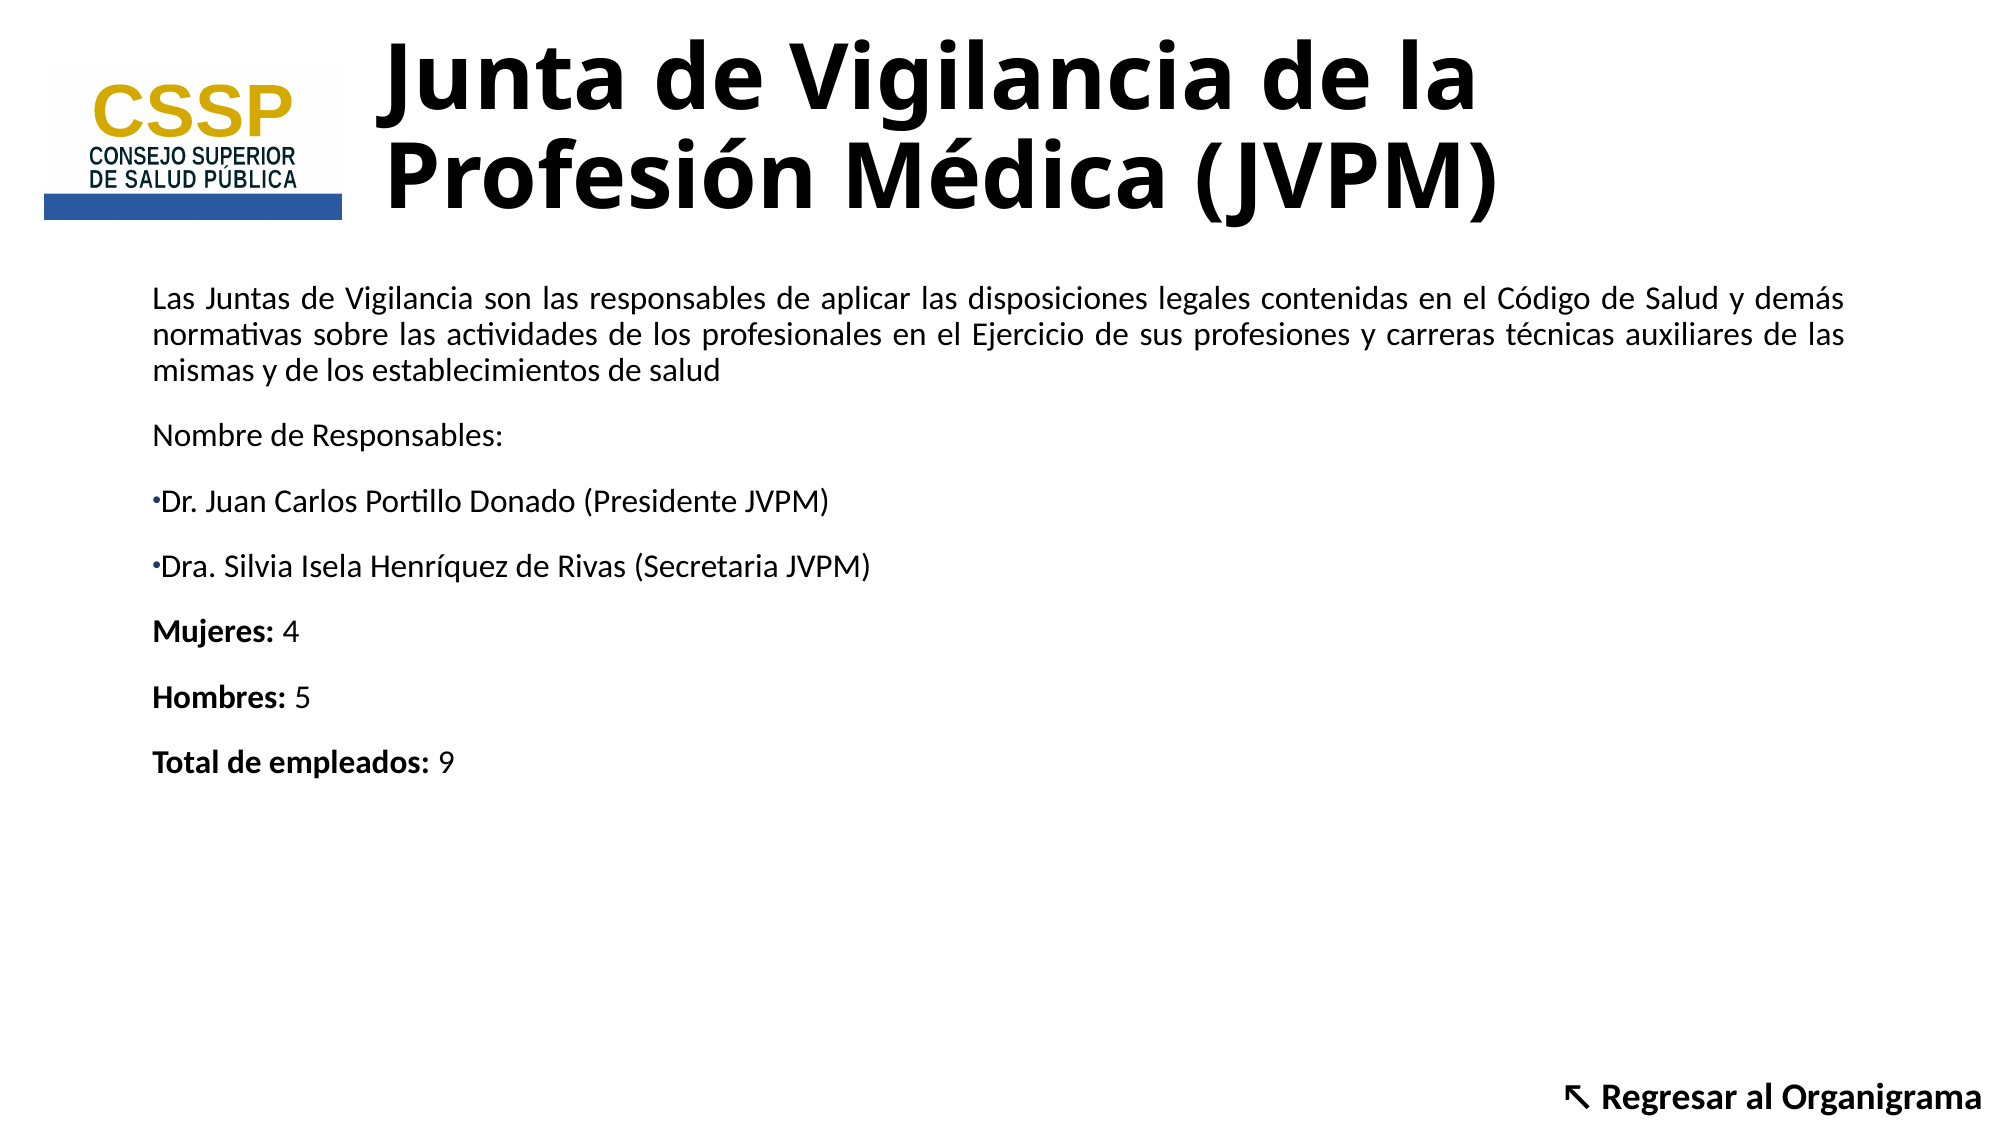

# Junta de Vigilancia de la Profesión Médica (JVPM)
Las Juntas de Vigilancia son las responsables de aplicar las disposiciones legales contenidas en el Código de Salud y demás normativas sobre las actividades de los profesionales en el Ejercicio de sus profesiones y carreras técnicas auxiliares de las mismas y de los establecimientos de salud
Nombre de Responsables:
Dr. Juan Carlos Portillo Donado (Presidente JVPM)
Dra. Silvia Isela Henríquez de Rivas (Secretaria JVPM)
Mujeres: 4
Hombres: 5
Total de empleados: 9
↖ Regresar al Organigrama